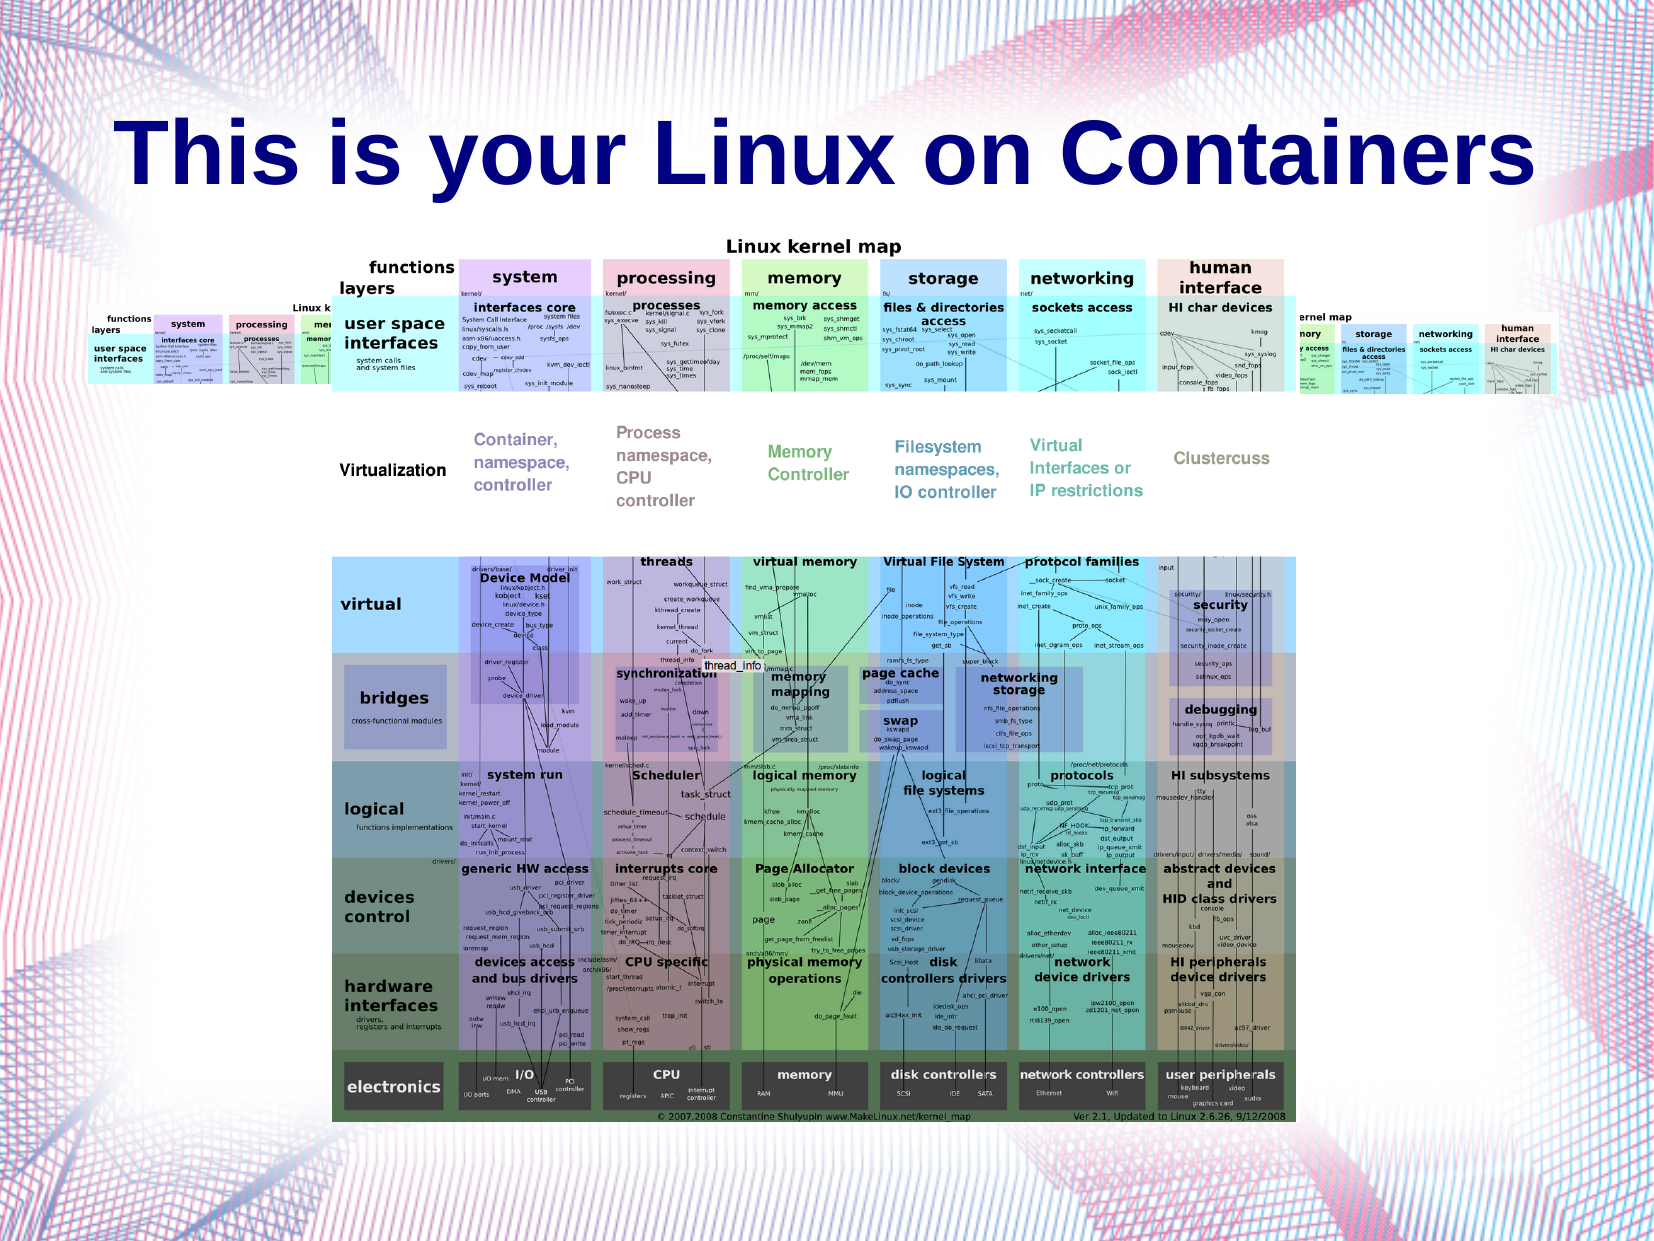

# This is your Linux on Containers